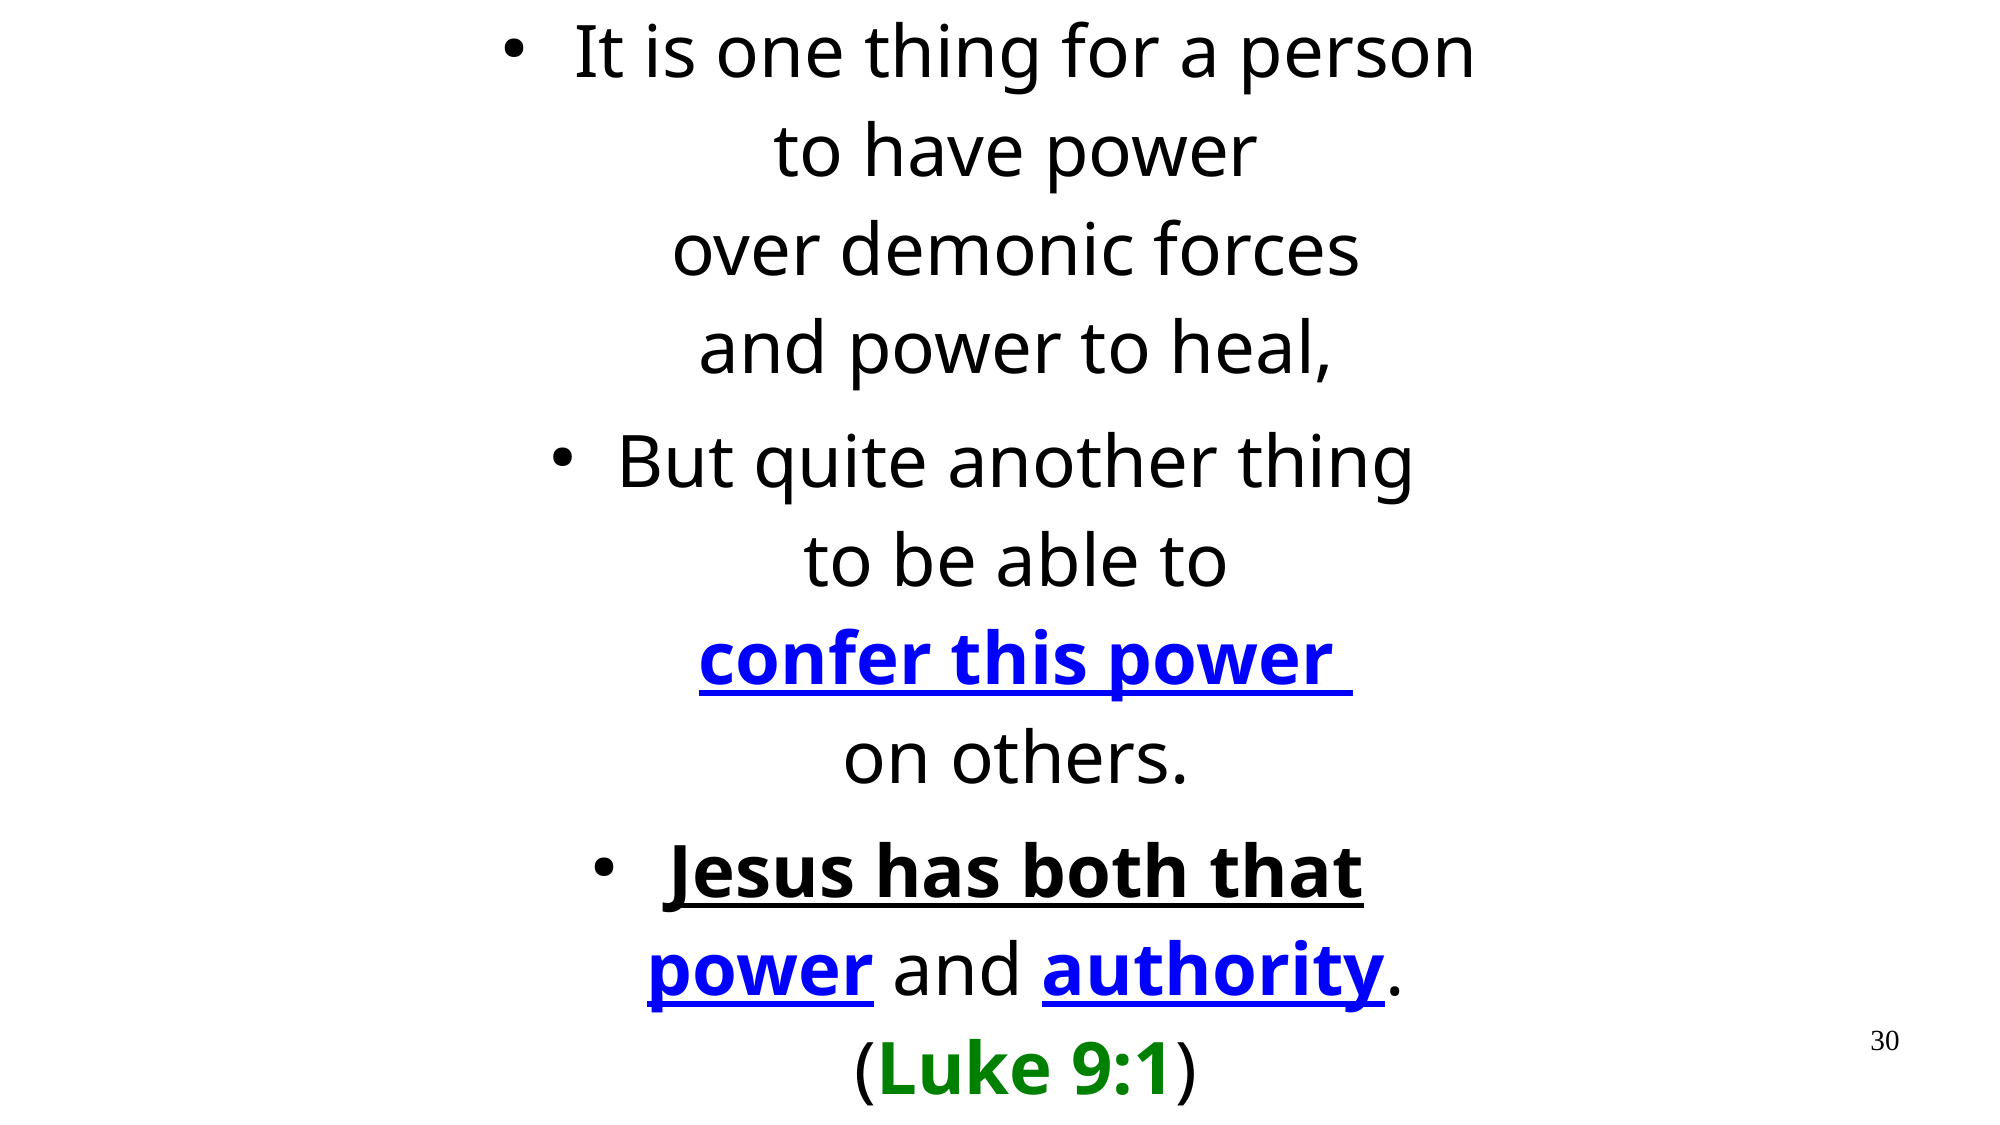

# It is one thing for a person to have power over demonic forces and power to heal,
But quite another thing
to be able to
confer this power
on others.
Jesus has both that
power and authority.
(Luke 9:1)
30